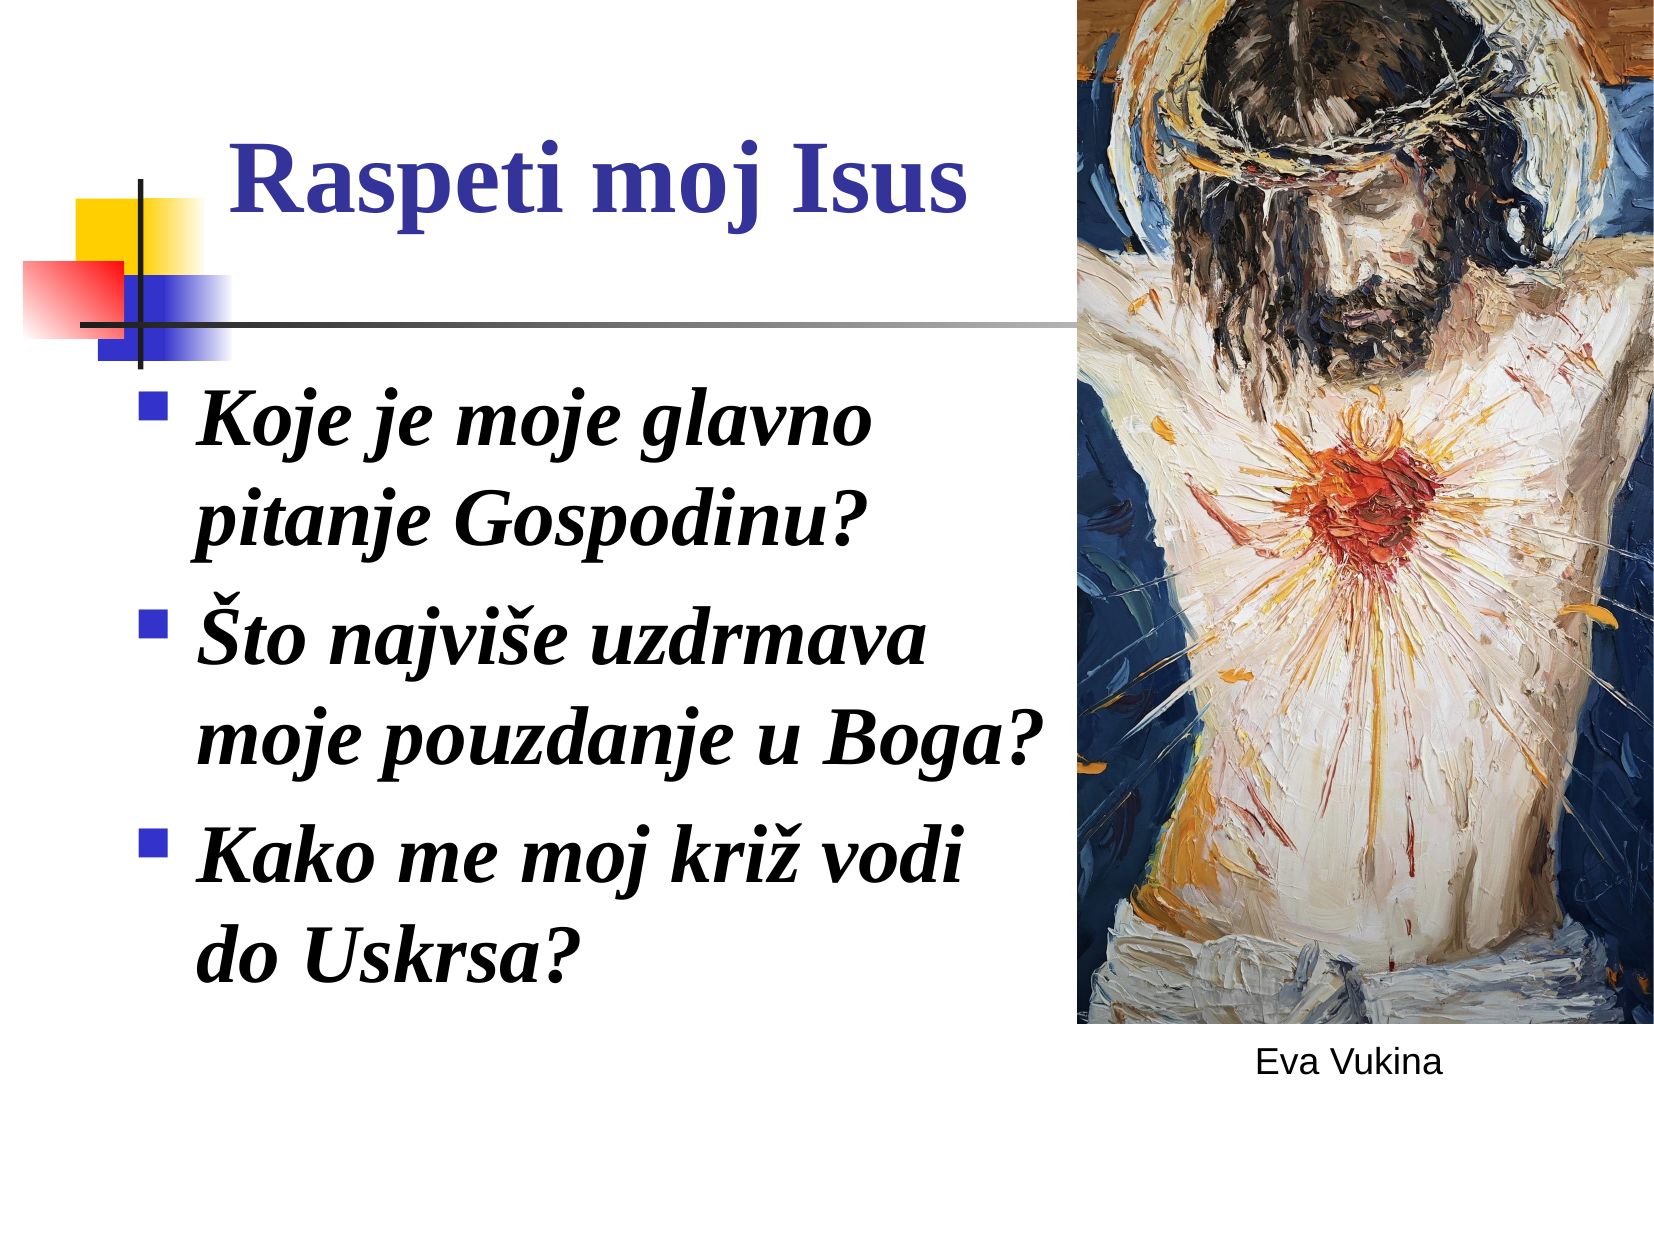

# Raspeti moj Isus
Koje je moje glavno
pitanje Gospodinu?
Što najviše uzdrmava
moje pouzdanje u Boga?
Kako me moj križ vodi
do Uskrsa?
Eva Vukina